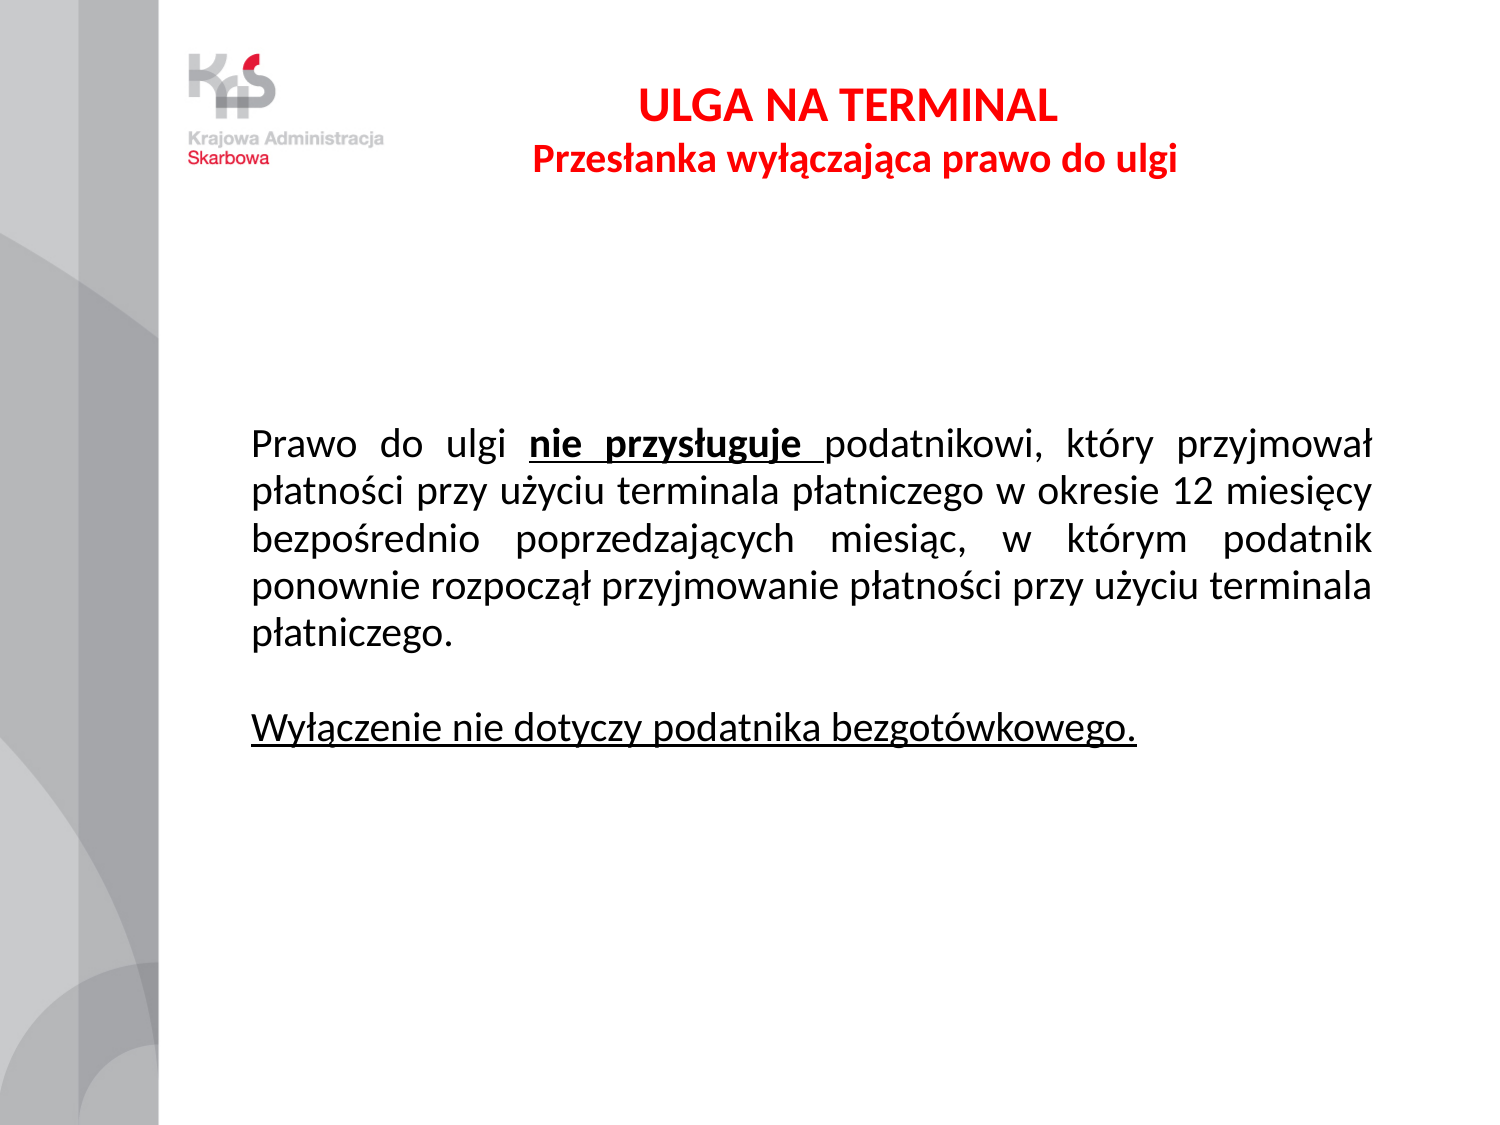

# Ulga na terminal Przesłanka wyłączająca prawo do ulgi
Prawo do ulgi nie przysługuje podatnikowi, który przyjmował płatności przy użyciu terminala płatniczego w okresie 12 miesięcy bezpośrednio poprzedzających miesiąc, w którym podatnik ponownie rozpoczął przyjmowanie płatności przy użyciu terminala płatniczego.
Wyłączenie nie dotyczy podatnika bezgotówkowego.